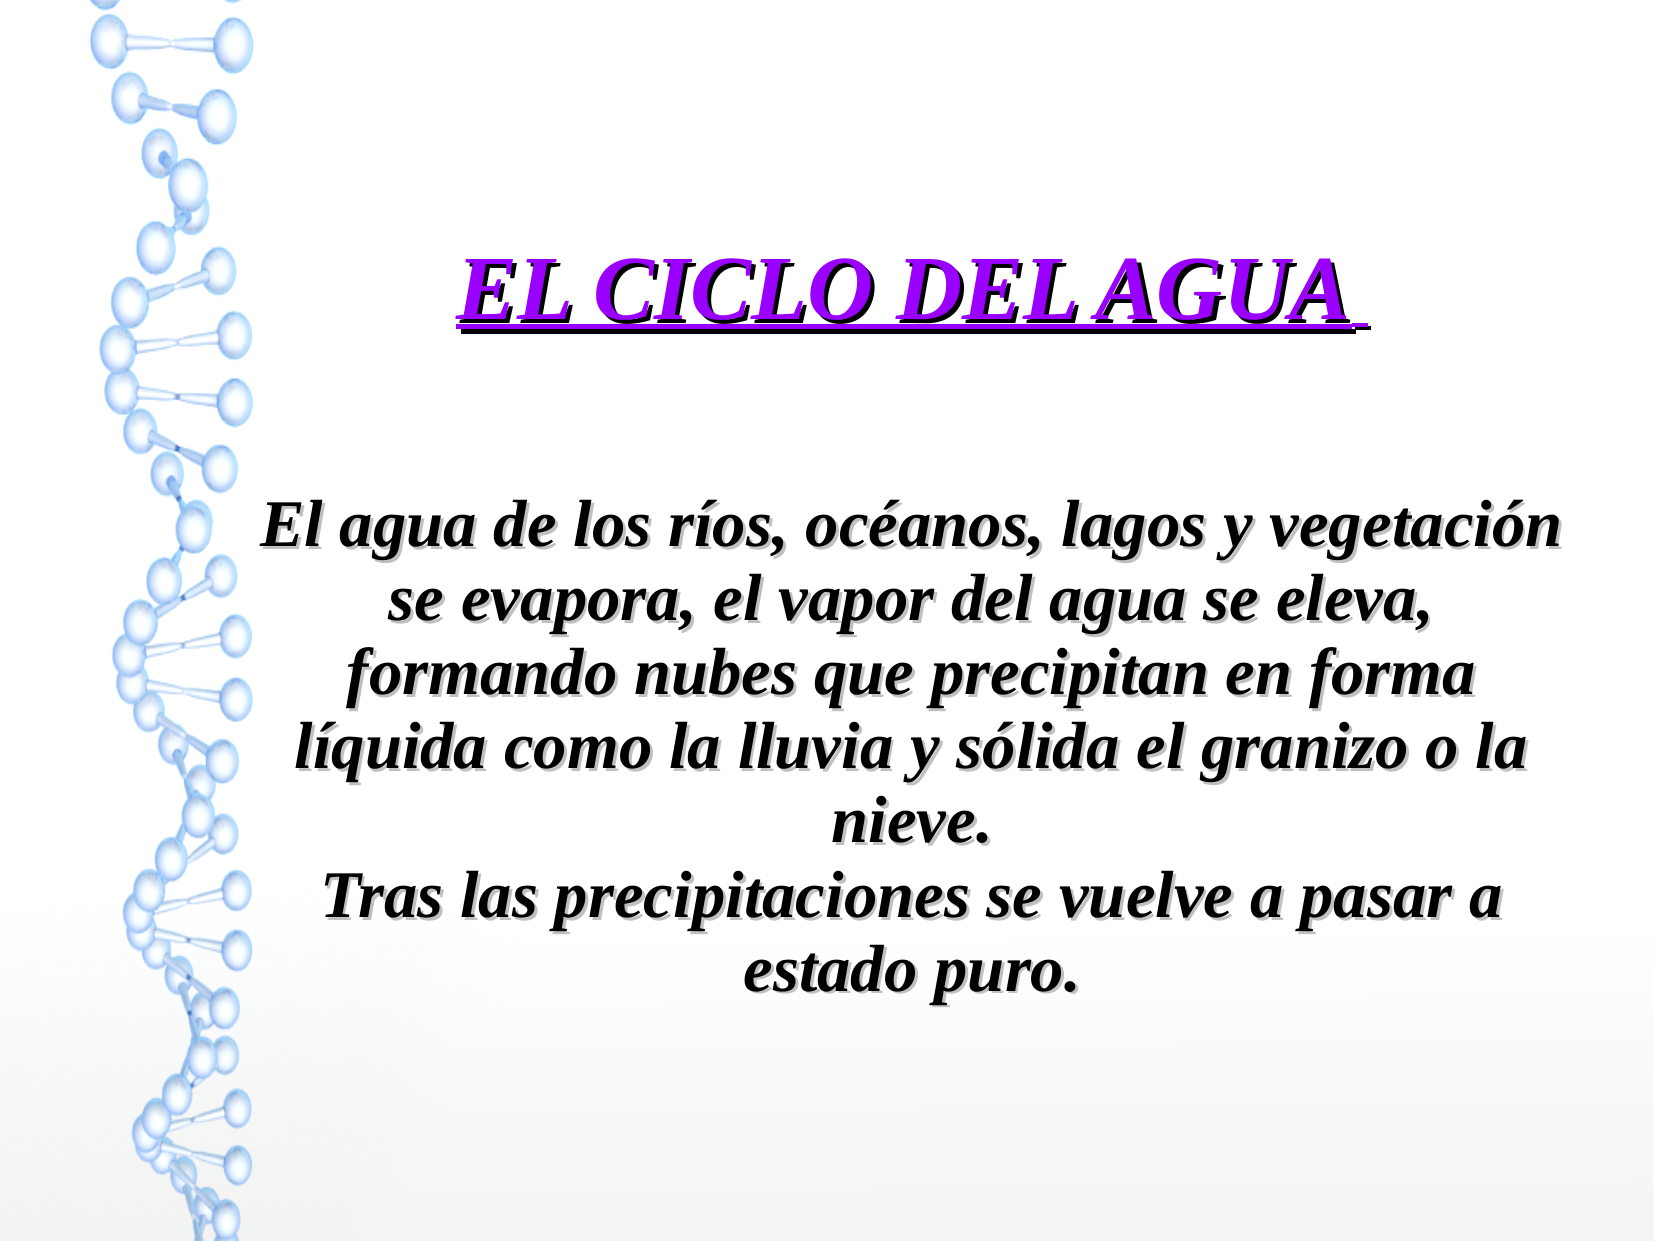

#
EL CICLO DEL AGUA
El agua de los ríos, océanos, lagos y vegetación se evapora, el vapor del agua se eleva, formando nubes que precipitan en forma líquida como la lluvia y sólida el granizo o la nieve.
Tras las precipitaciones se vuelve a pasar a estado puro.